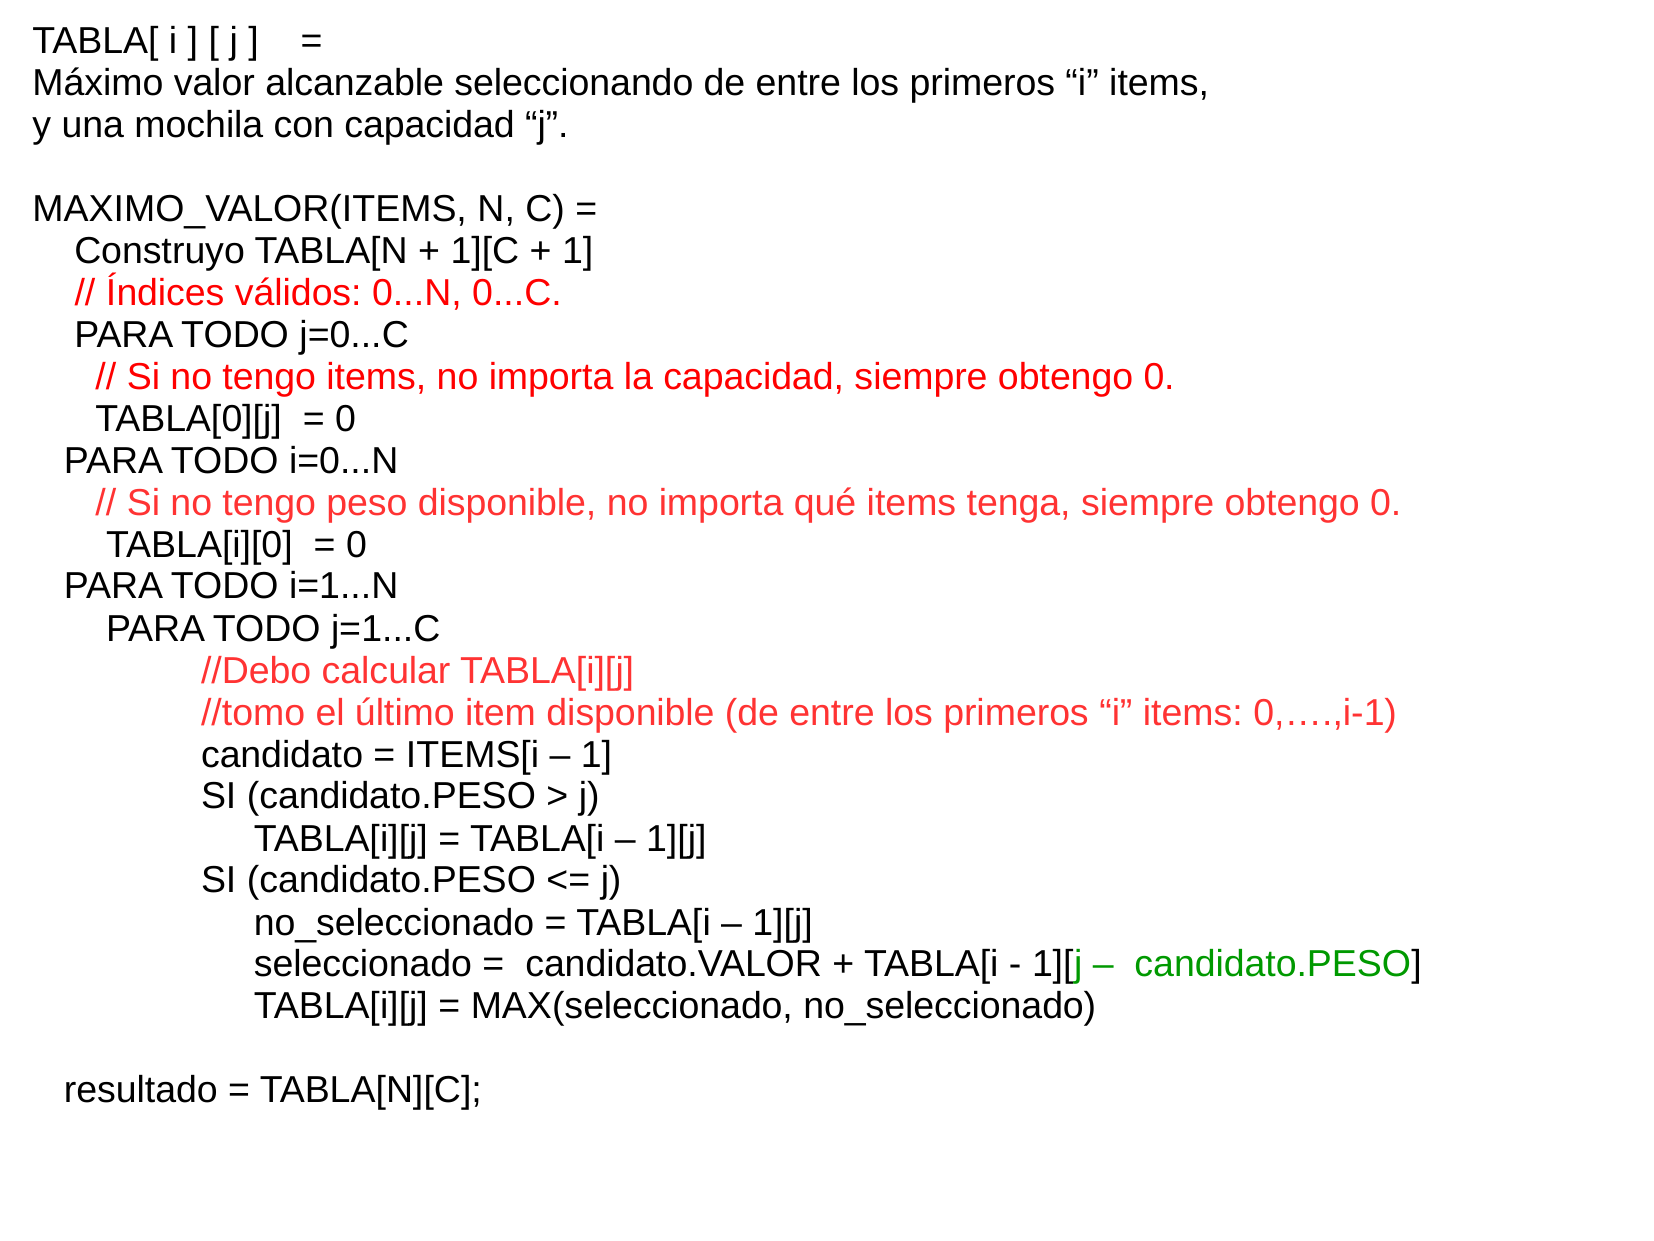

TABLA[ i ] [ j ] =
Máximo valor alcanzable seleccionando de entre los primeros “i” items,
y una mochila con capacidad “j”.
MAXIMO_VALOR(ITEMS, N, C) =
 Construyo TABLA[N + 1][C + 1]
 // Índices válidos: 0...N, 0...C.
 PARA TODO j=0...C
 // Si no tengo items, no importa la capacidad, siempre obtengo 0.
 TABLA[0][j] = 0
 PARA TODO i=0...N
 // Si no tengo peso disponible, no importa qué items tenga, siempre obtengo 0.
	TABLA[i][0] = 0
 PARA TODO i=1...N
 PARA TODO j=1...C
		 //Debo calcular TABLA[i][j]
		 //tomo el último item disponible (de entre los primeros “i” items: 0,….,i-1)
		 candidato = ITEMS[i – 1]
		 SI (candidato.PESO > j)
			TABLA[i][j] = TABLA[i – 1][j]
		 SI (candidato.PESO <= j)
 	no_seleccionado = TABLA[i – 1][j]
 	seleccionado = candidato.VALOR + TABLA[i - 1][j – candidato.PESO]
 	TABLA[i][j] = MAX(seleccionado, no_seleccionado)
 resultado = TABLA[N][C];